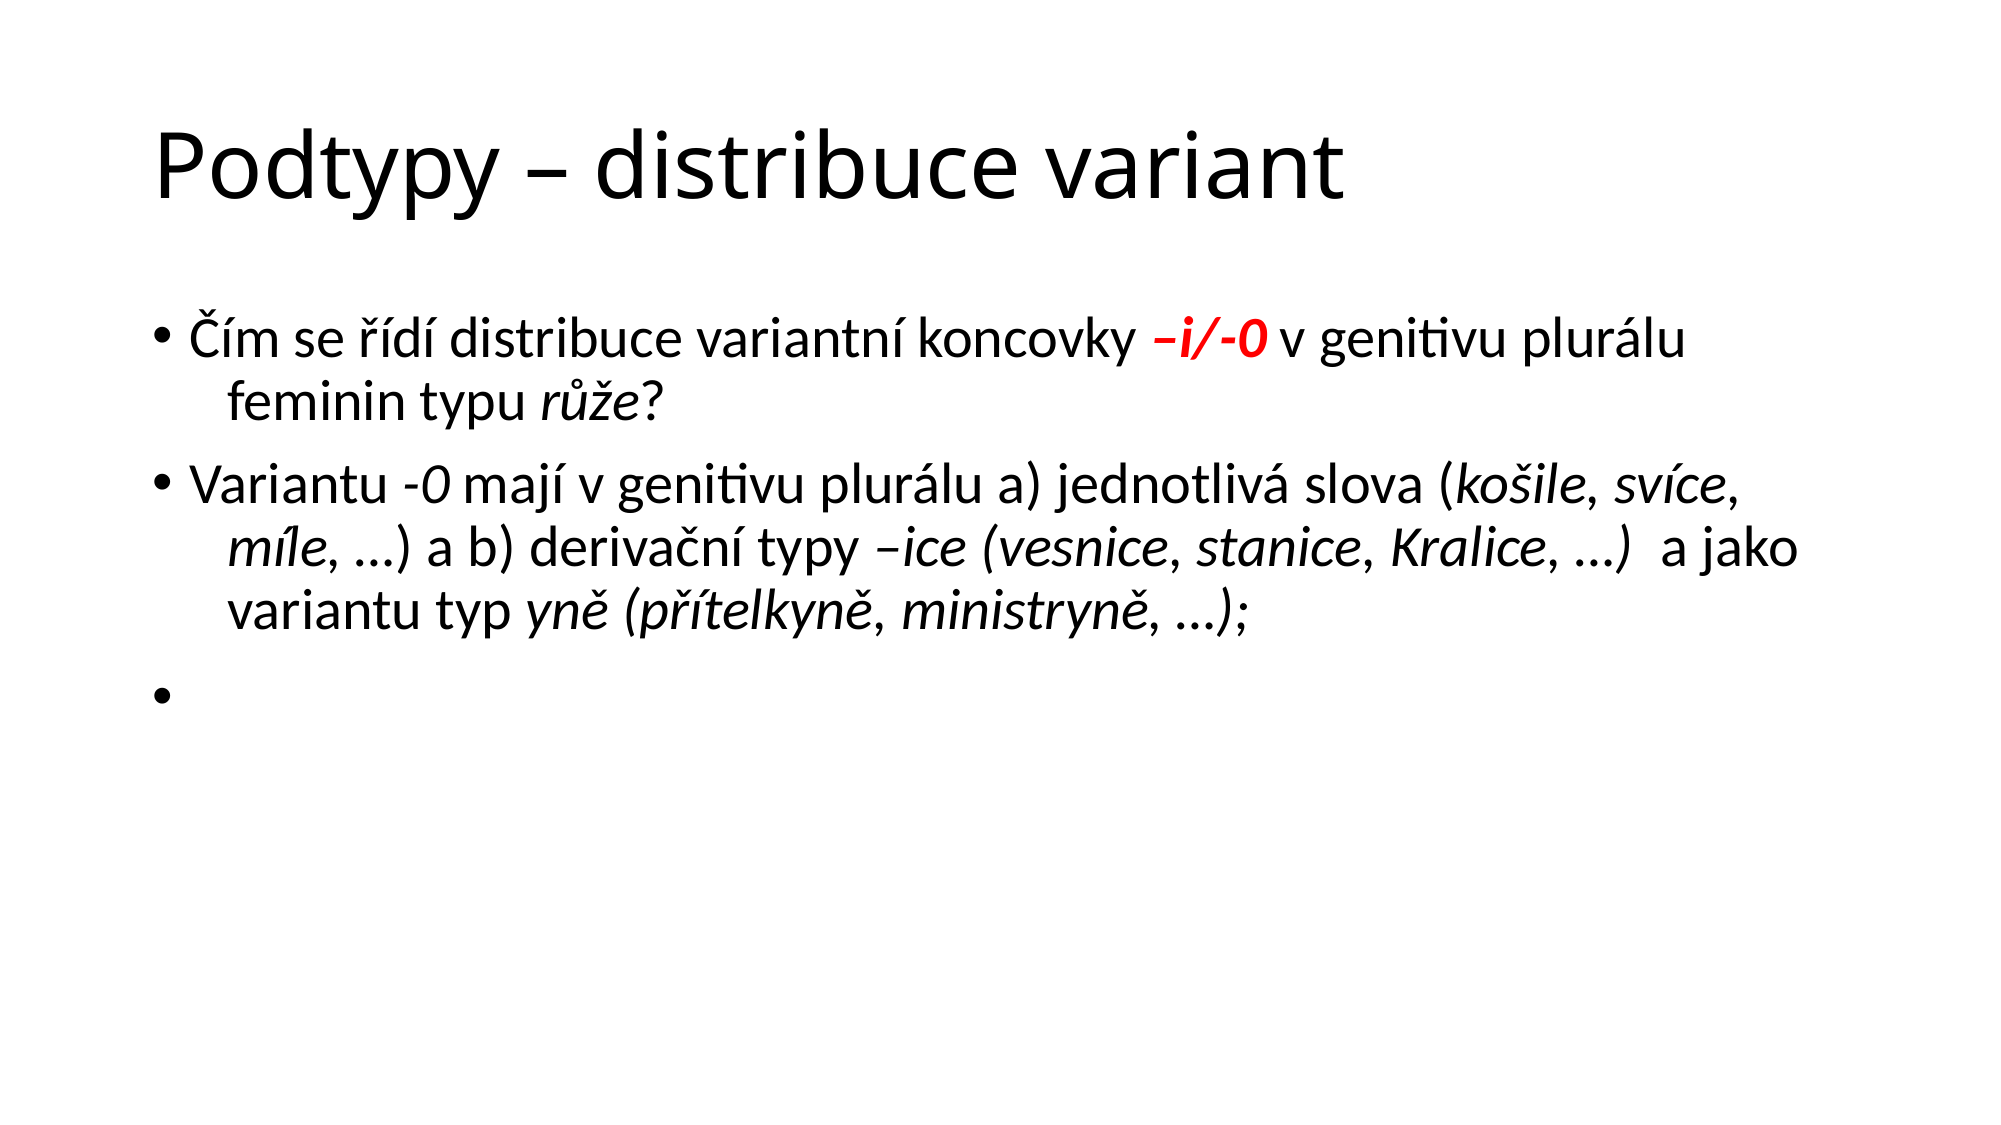

# Podtypy – distribuce variant
Čím se řídí distribuce variantní koncovky –i/-0 v genitivu plurálu feminin typu růže?
Variantu -0 mají v genitivu plurálu a) jednotlivá slova (košile, svíce, míle, …) a b) derivační typy –ice (vesnice, stanice, Kralice, …) a jako variantu typ yně (přítelkyně, ministryně, …);